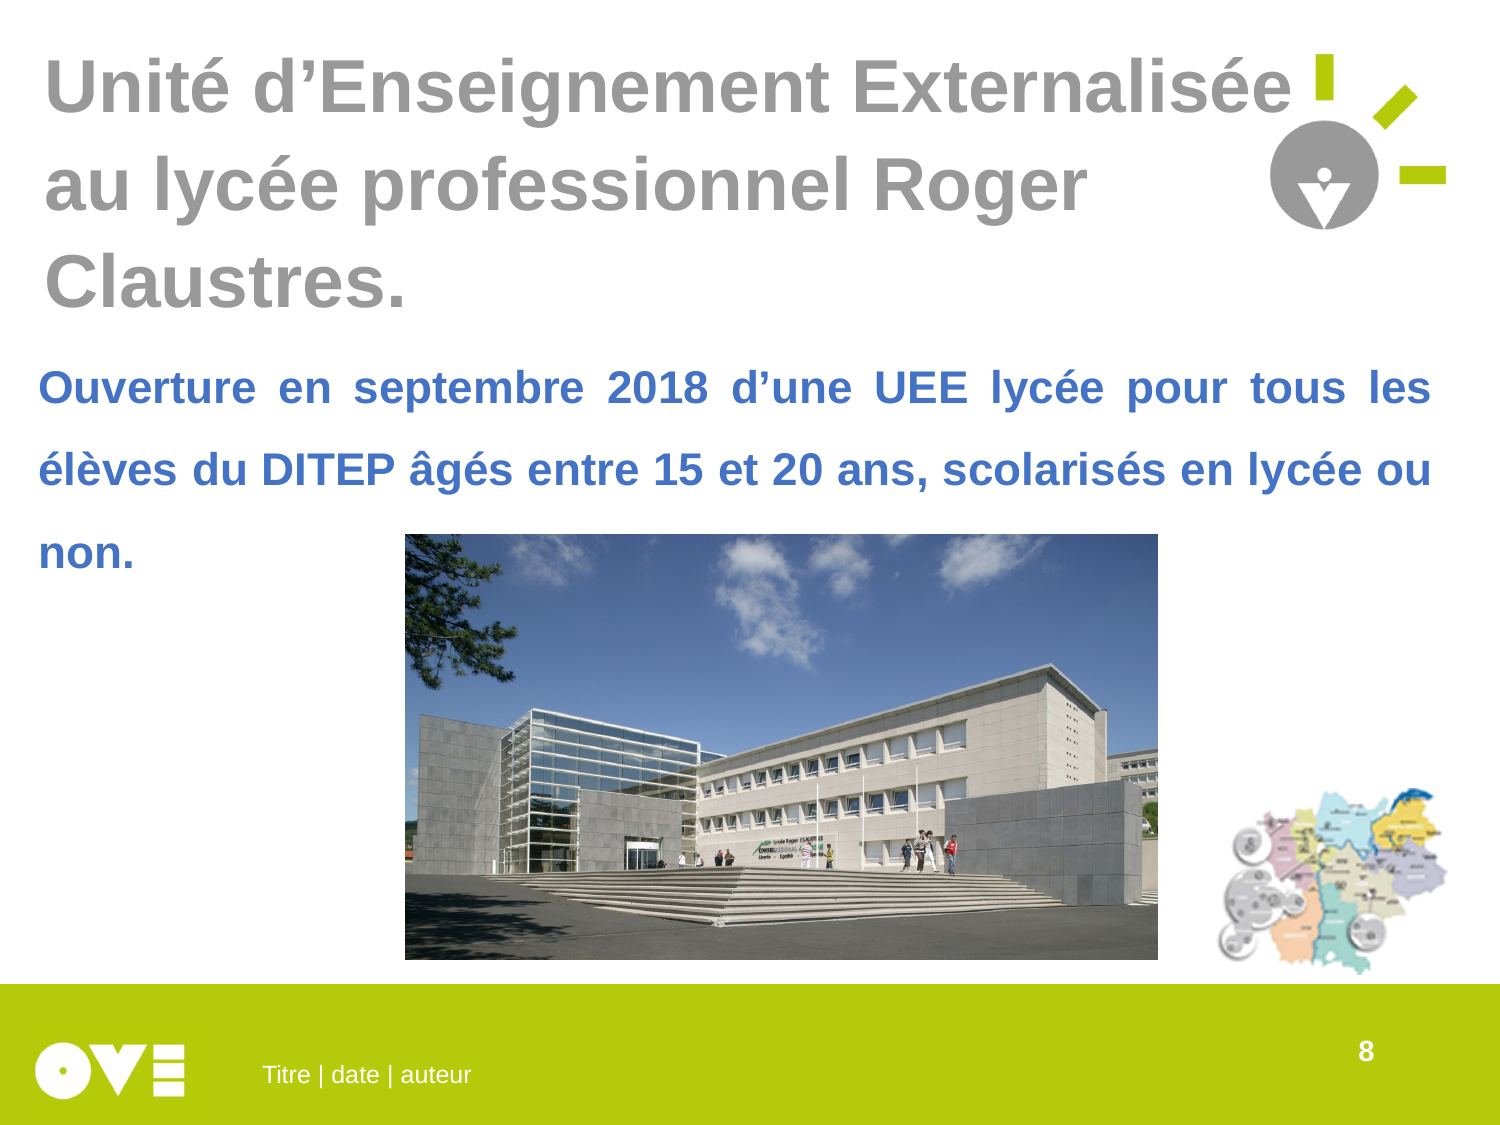

Unité d’Enseignement Externalisée
au lycée professionnel Roger
Claustres.
Ouverture en septembre 2018 d’une UEE lycée pour tous les élèves du DITEP âgés entre 15 et 20 ans, scolarisés en lycée ou non.